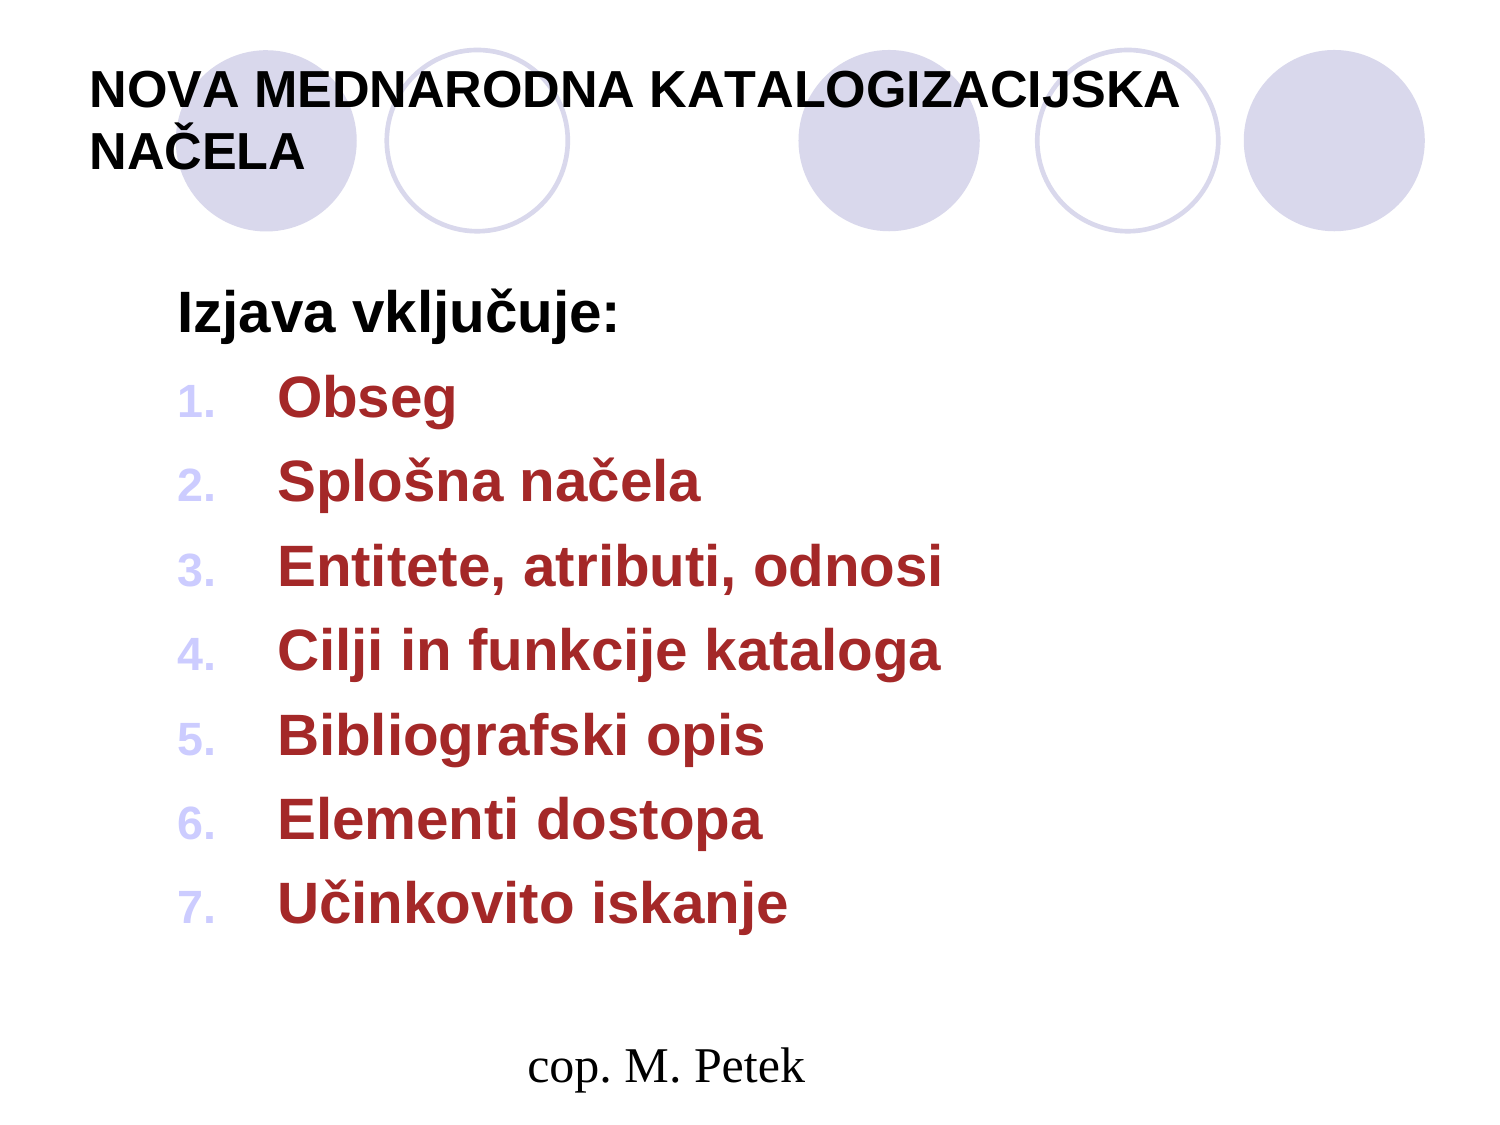

# NOVA MEDNARODNA KATALOGIZACIJSKA NAČELA
Izjava vključuje:
Obseg
Splošna načela
Entitete, atributi, odnosi
Cilji in funkcije kataloga
Bibliografski opis
Elementi dostopa
Učinkovito iskanje
cop. M. Petek